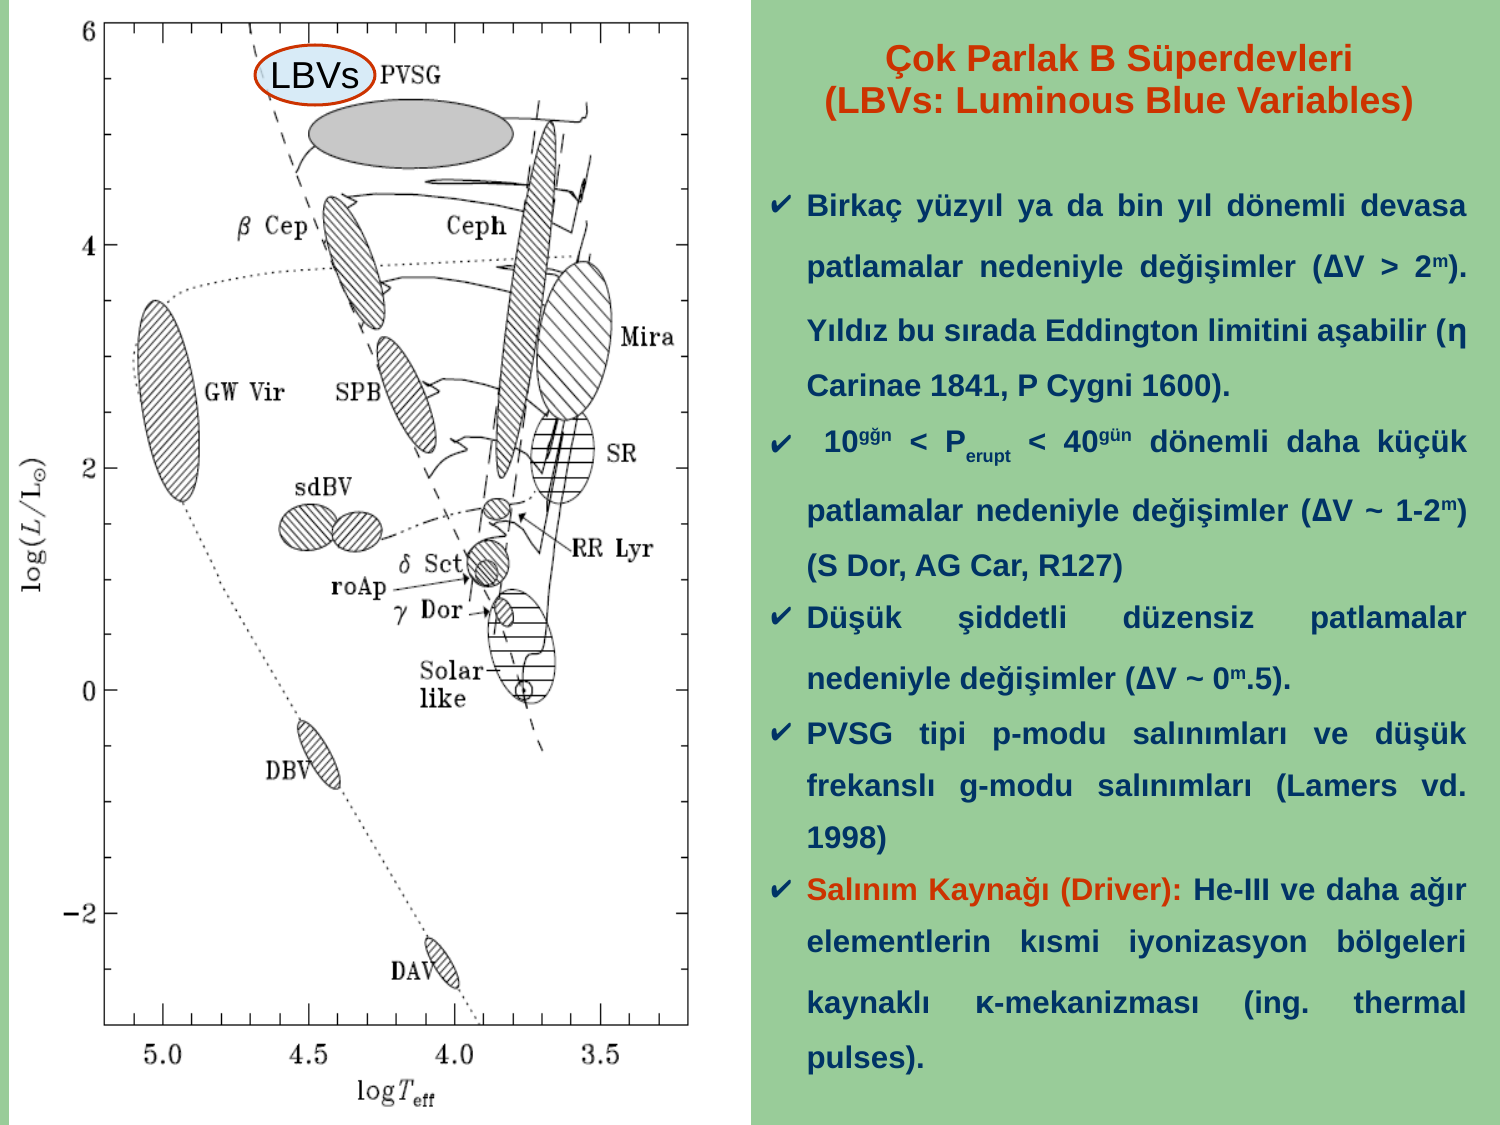

Çok Parlak B Süperdevleri
(LBVs: Luminous Blue Variables)
Birkaç yüzyıl ya da bin yıl dönemli devasa patlamalar nedeniyle değişimler (ΔV > 2m). Yıldız bu sırada Eddington limitini aşabilir (η Carinae 1841, P Cygni 1600).
 10gğn < Perupt < 40gün dönemli daha küçük patlamalar nedeniyle değişimler (ΔV ~ 1-2m) (S Dor, AG Car, R127)
Düşük şiddetli düzensiz patlamalar nedeniyle değişimler (ΔV ~ 0m.5).
PVSG tipi p-modu salınımları ve düşük frekanslı g-modu salınımları (Lamers vd. 1998)
Salınım Kaynağı (Driver): He-III ve daha ağır elementlerin kısmi iyonizasyon bölgeleri kaynaklı κ-mekanizması (ing. thermal pulses).
LBVs